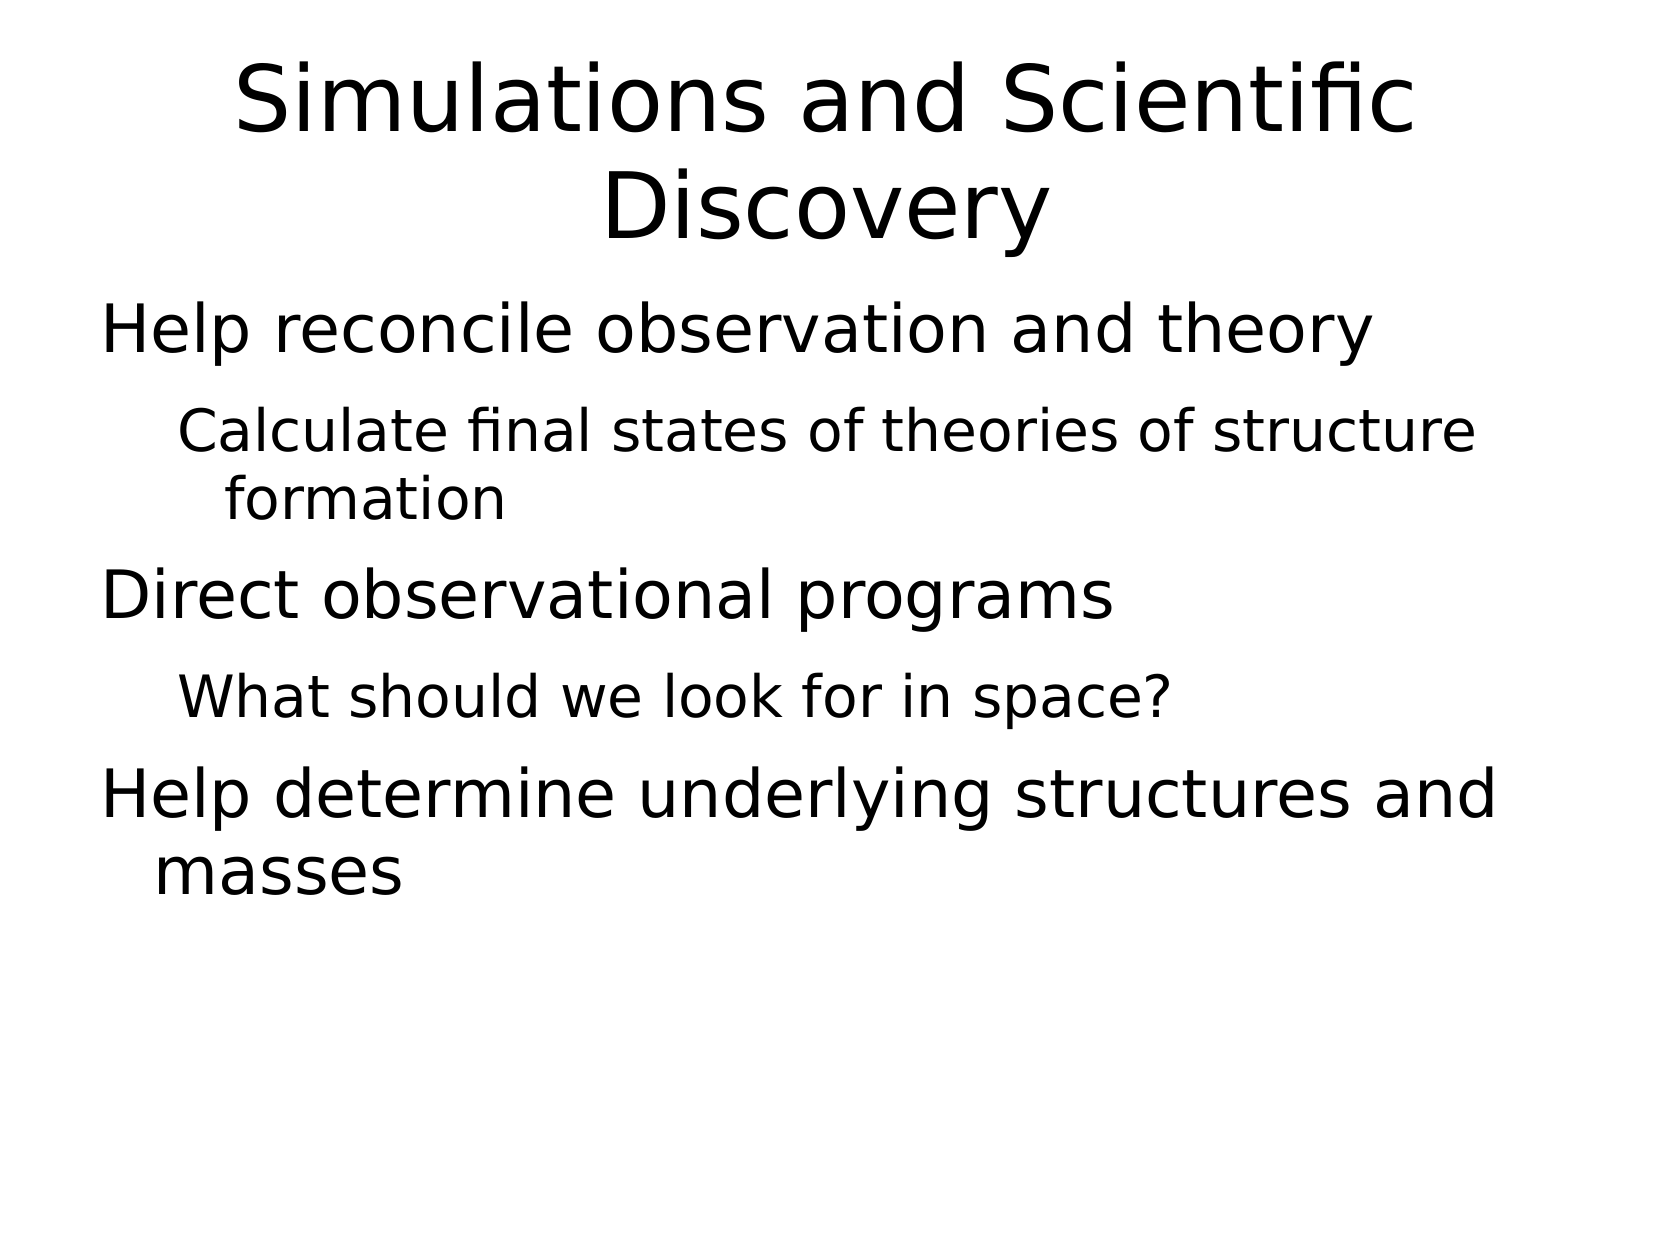

# Simulations and Scientific Discovery
Help reconcile observation and theory
Calculate final states of theories of structure formation
Direct observational programs
What should we look for in space?
Help determine underlying structures and masses